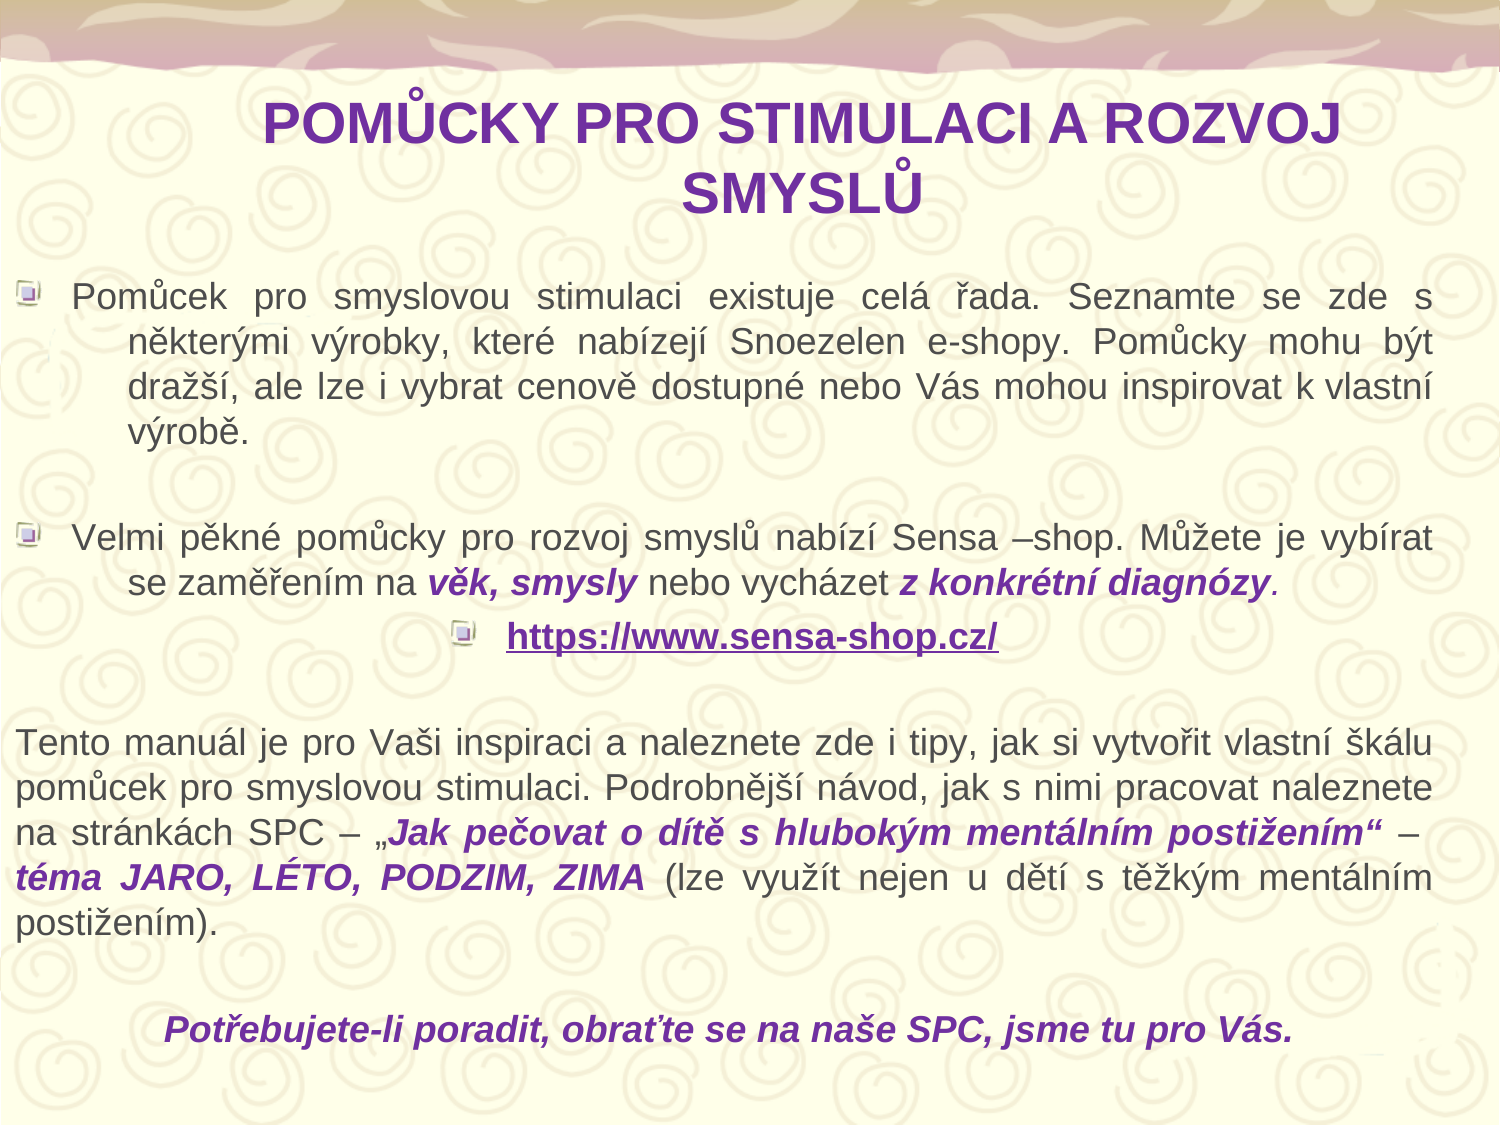

POMŮCKY PRO STIMULACI A ROZVOJ SMYSLŮ
# Pomůcek pro smyslovou stimulaci existuje celá řada. Seznamte se zde s některými výrobky, které nabízejí Snoezelen e-shopy. Pomůcky mohu být dražší, ale lze i vybrat cenově dostupné nebo Vás mohou inspirovat k vlastní výrobě.
Velmi pěkné pomůcky pro rozvoj smyslů nabízí Sensa –shop. Můžete je vybírat se zaměřením na věk, smysly nebo vycházet z konkrétní diagnózy.
https://www.sensa-shop.cz/
Tento manuál je pro Vaši inspiraci a naleznete zde i tipy, jak si vytvořit vlastní škálu pomůcek pro smyslovou stimulaci. Podrobnější návod, jak s nimi pracovat naleznete na stránkách SPC – „Jak pečovat o dítě s hlubokým mentálním postižením“ – téma JARO, LÉTO, PODZIM, ZIMA (lze využít nejen u dětí s těžkým mentálním postižením).
 Potřebujete-li poradit, obraťte se na naše SPC, jsme tu pro Vás.